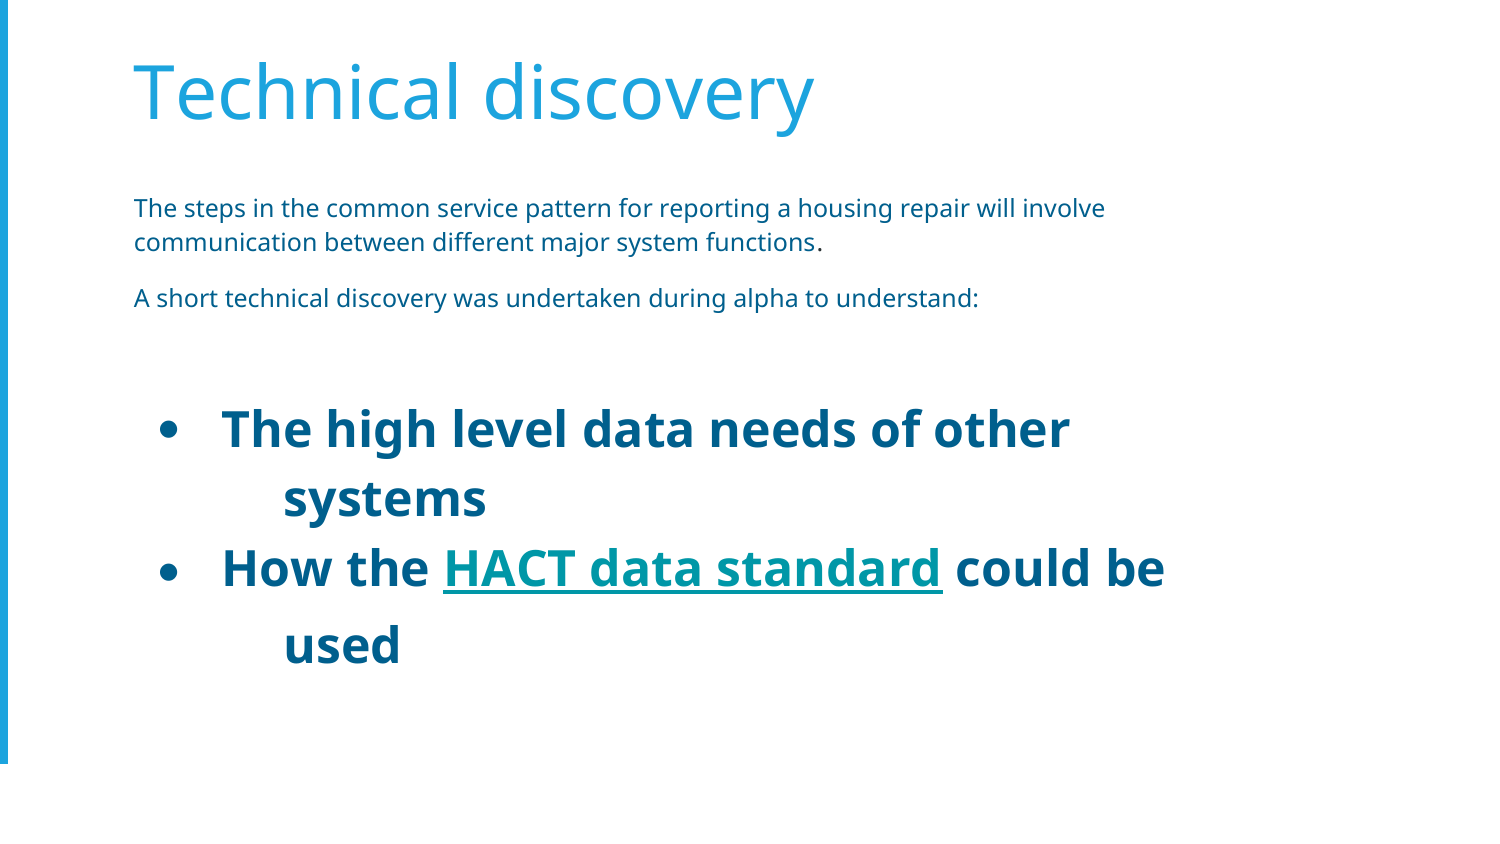

Technical discovery
The steps in the common service pattern for reporting a housing repair will involve communication between different major system functions.
A short technical discovery was undertaken during alpha to understand:
The high level data needs of other systems
How the HACT data standard could be used